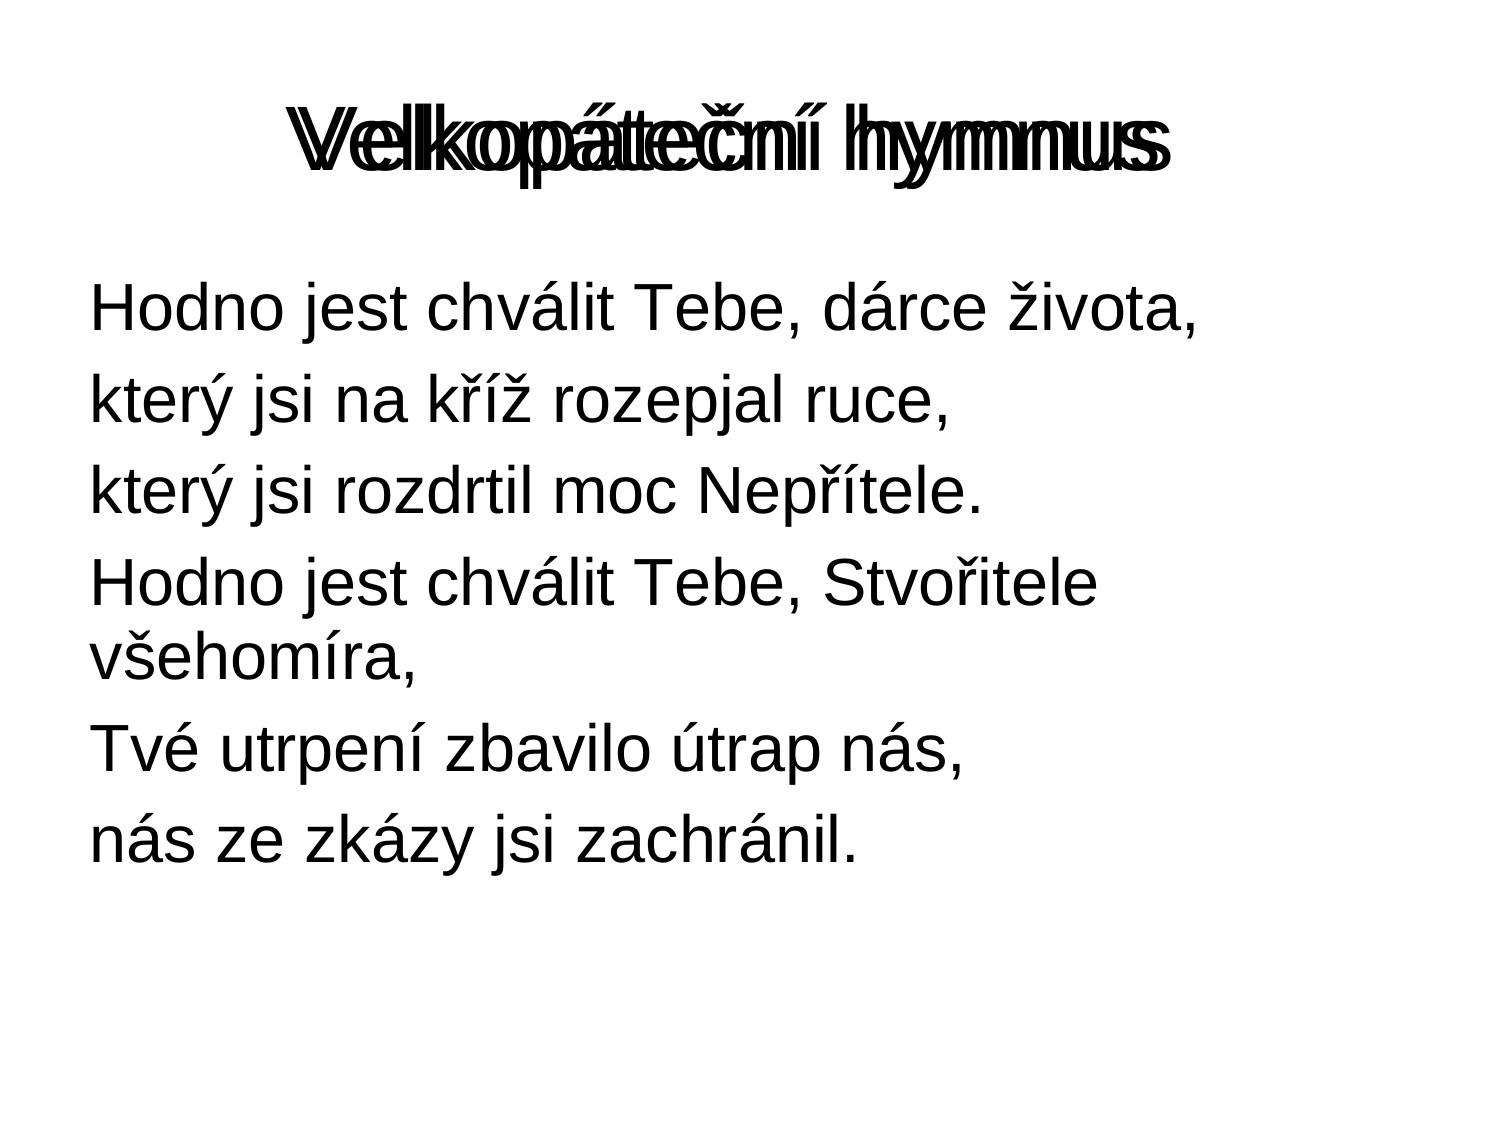

# Velkopáteční hymnus
Velkopáteční hymnus
Hodno jest chválit Tebe, dárce života,
který jsi na kříž rozepjal ruce,
který jsi rozdrtil moc Nepřítele.
Hodno jest chválit Tebe, Stvořitele všehomíra,
Tvé utrpení zbavilo útrap nás,
nás ze zkázy jsi zachránil.